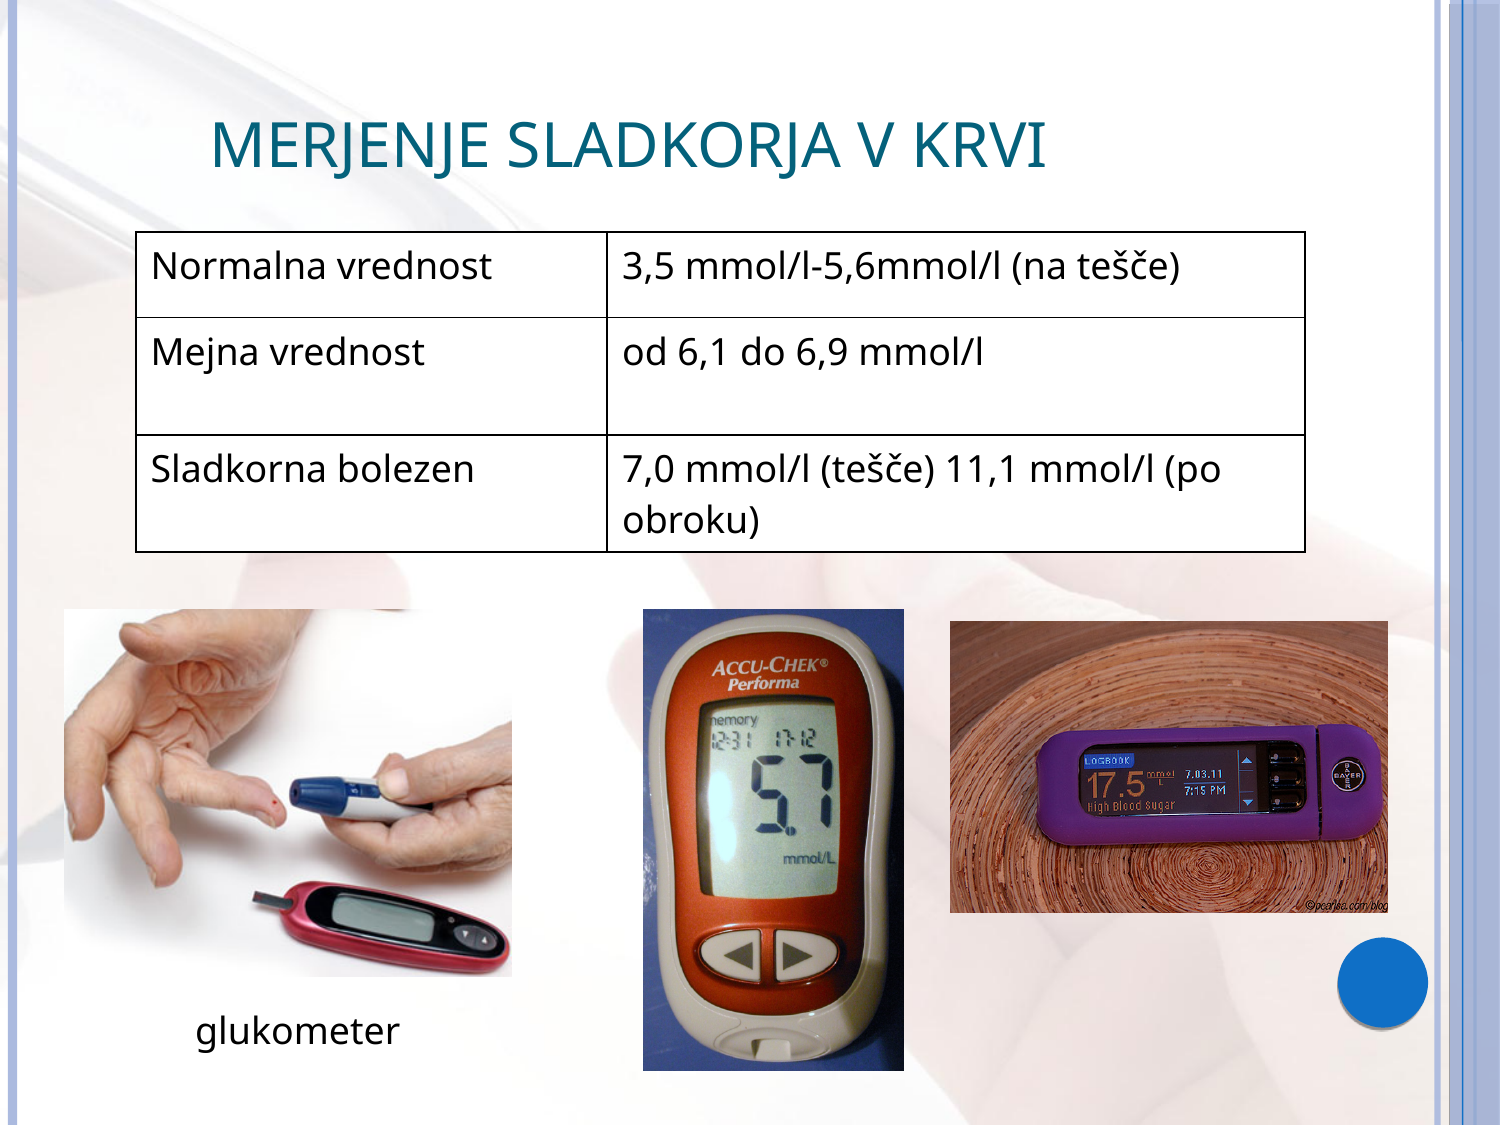

# Merjenje sladkorja v krvi
| Normalna vrednost | 3,5 mmol/l-5,6mmol/l (na tešče) |
| --- | --- |
| Mejna vrednost | od 6,1 do 6,9 mmol/l |
| Sladkorna bolezen | 7,0 mmol/l (tešče) 11,1 mmol/l (po obroku) |
glukometer